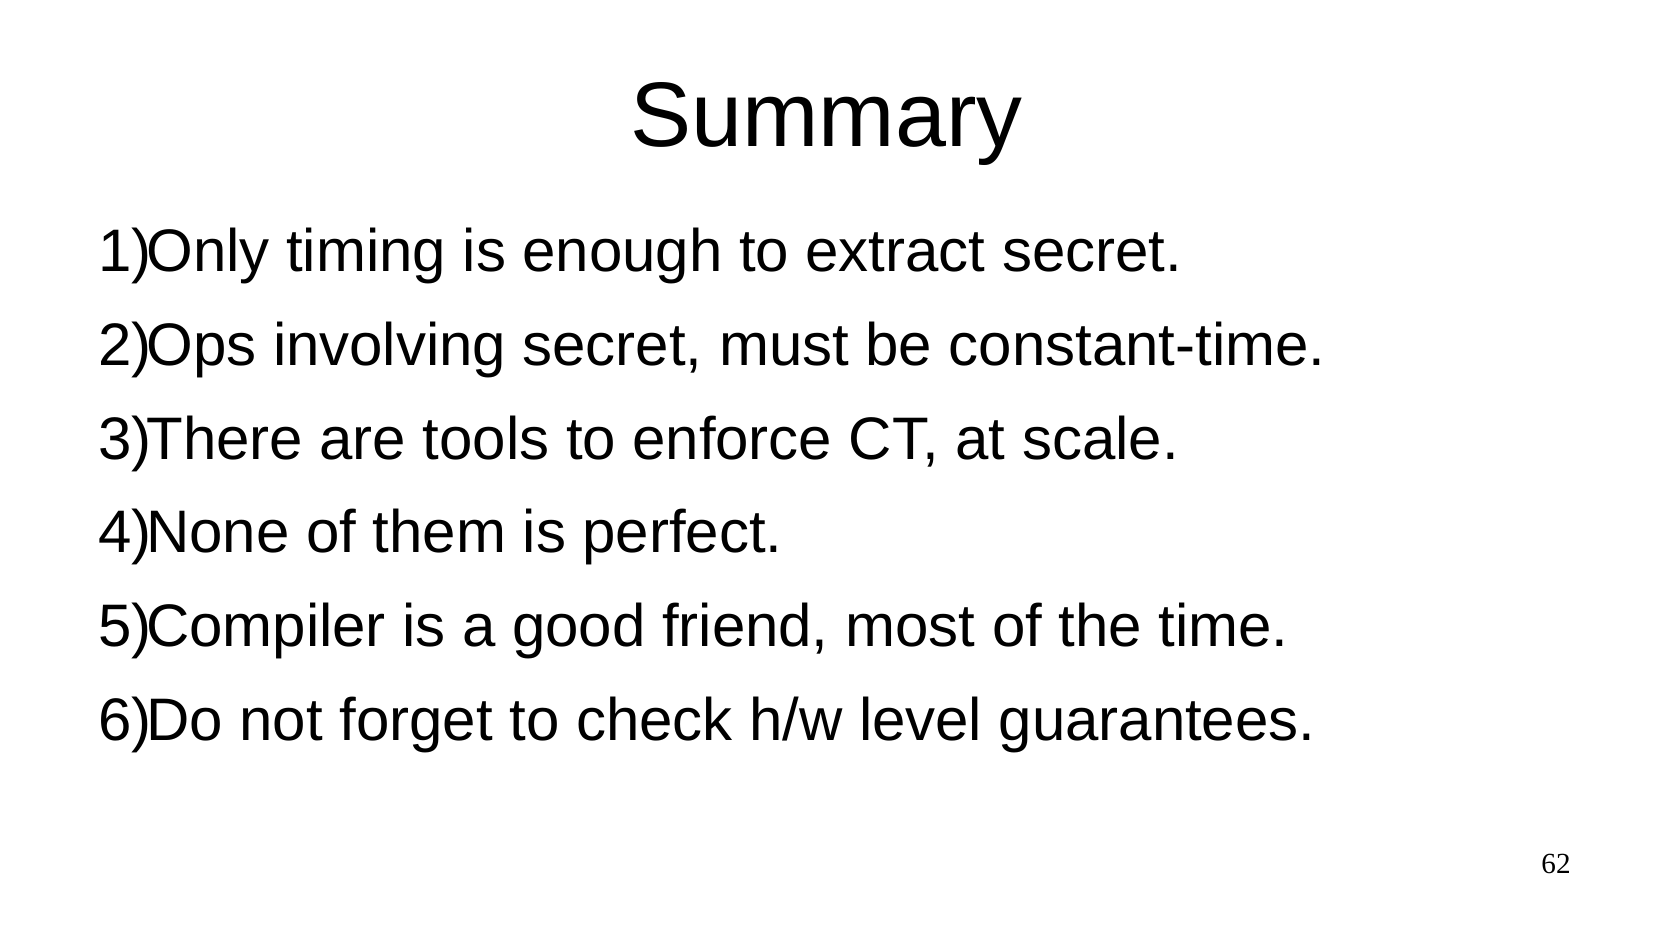

# Summary
Only timing is enough to extract secret.
Ops involving secret, must be constant-time.
There are tools to enforce CT, at scale.
None of them is perfect.
Compiler is a good friend, most of the time.
Do not forget to check h/w level guarantees.
62